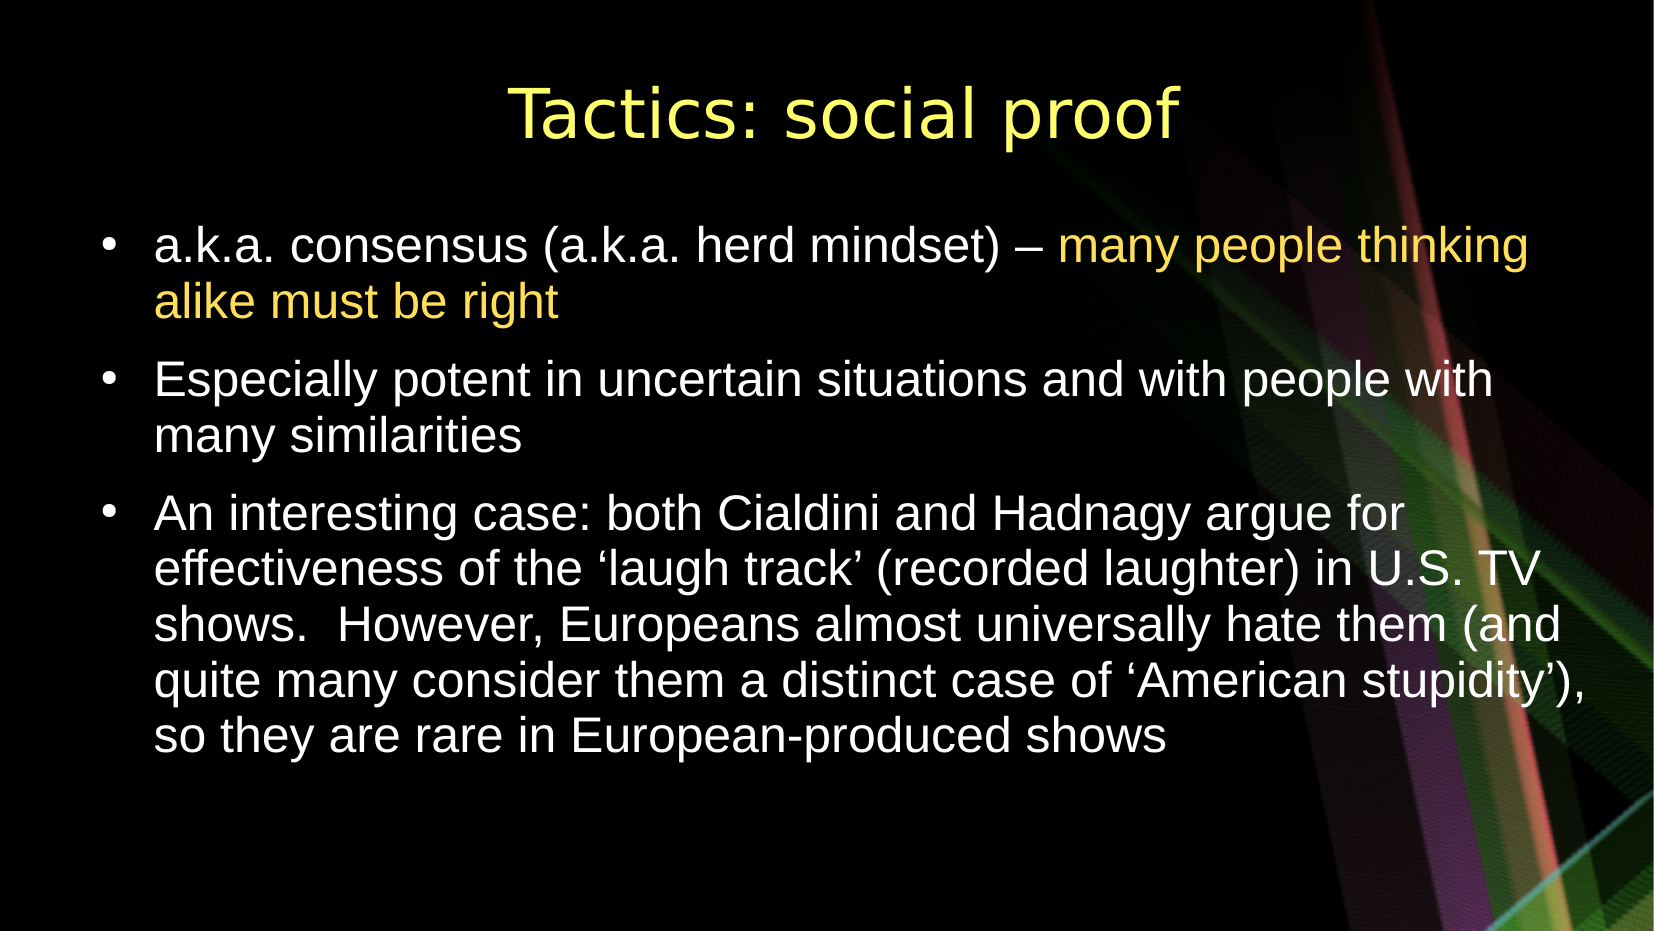

# Tactics: social proof
a.k.a. consensus (a.k.a. herd mindset) – many people thinking alike must be right
Especially potent in uncertain situations and with people with many similarities
An interesting case: both Cialdini and Hadnagy argue for effectiveness of the ‘laugh track’ (recorded laughter) in U.S. TV shows. However, Europeans almost universally hate them (and quite many consider them a distinct case of ‘American stupidity’), so they are rare in European-produced shows